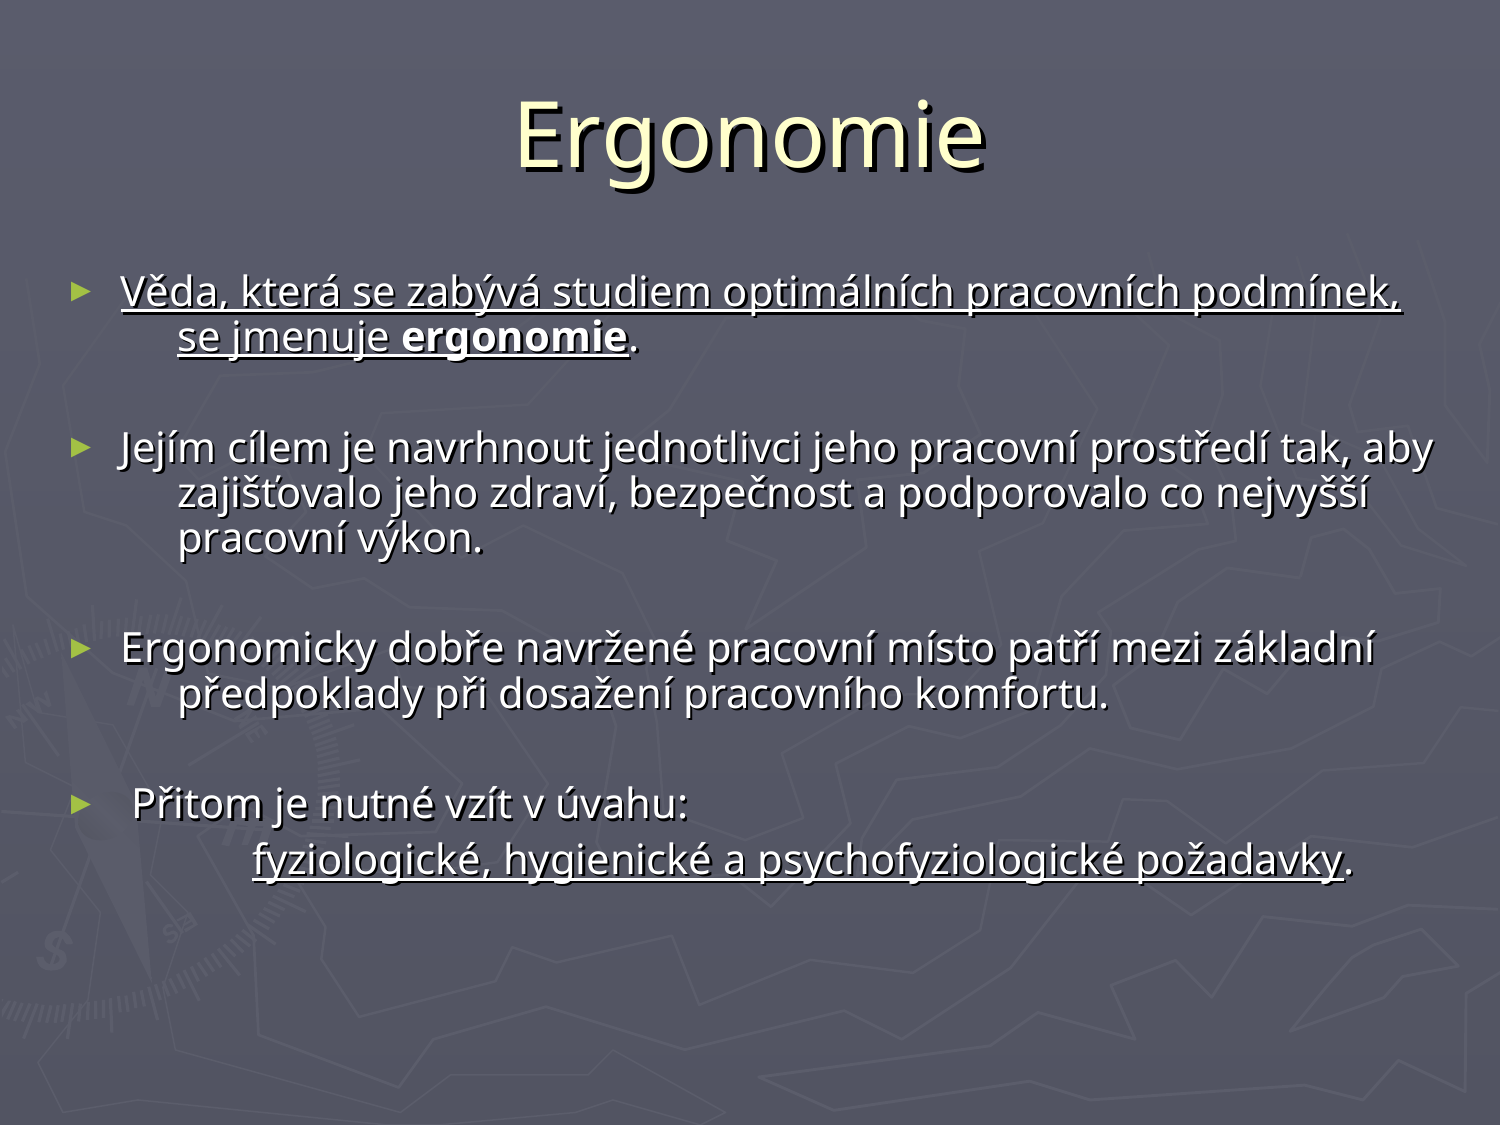

# Ergonomie
Věda, která se zabývá studiem optimálních pracovních podmínek, se jmenuje ergonomie.
Jejím cílem je navrhnout jednotlivci jeho pracovní prostředí tak, aby zajišťovalo jeho zdraví, bezpečnost a podporovalo co nejvyšší pracovní výkon.
Ergonomicky dobře navržené pracovní místo patří mezi základní předpoklady při dosažení pracovního komfortu.
 Přitom je nutné vzít v úvahu:
	fyziologické, hygienické a psychofyziologické požadavky.